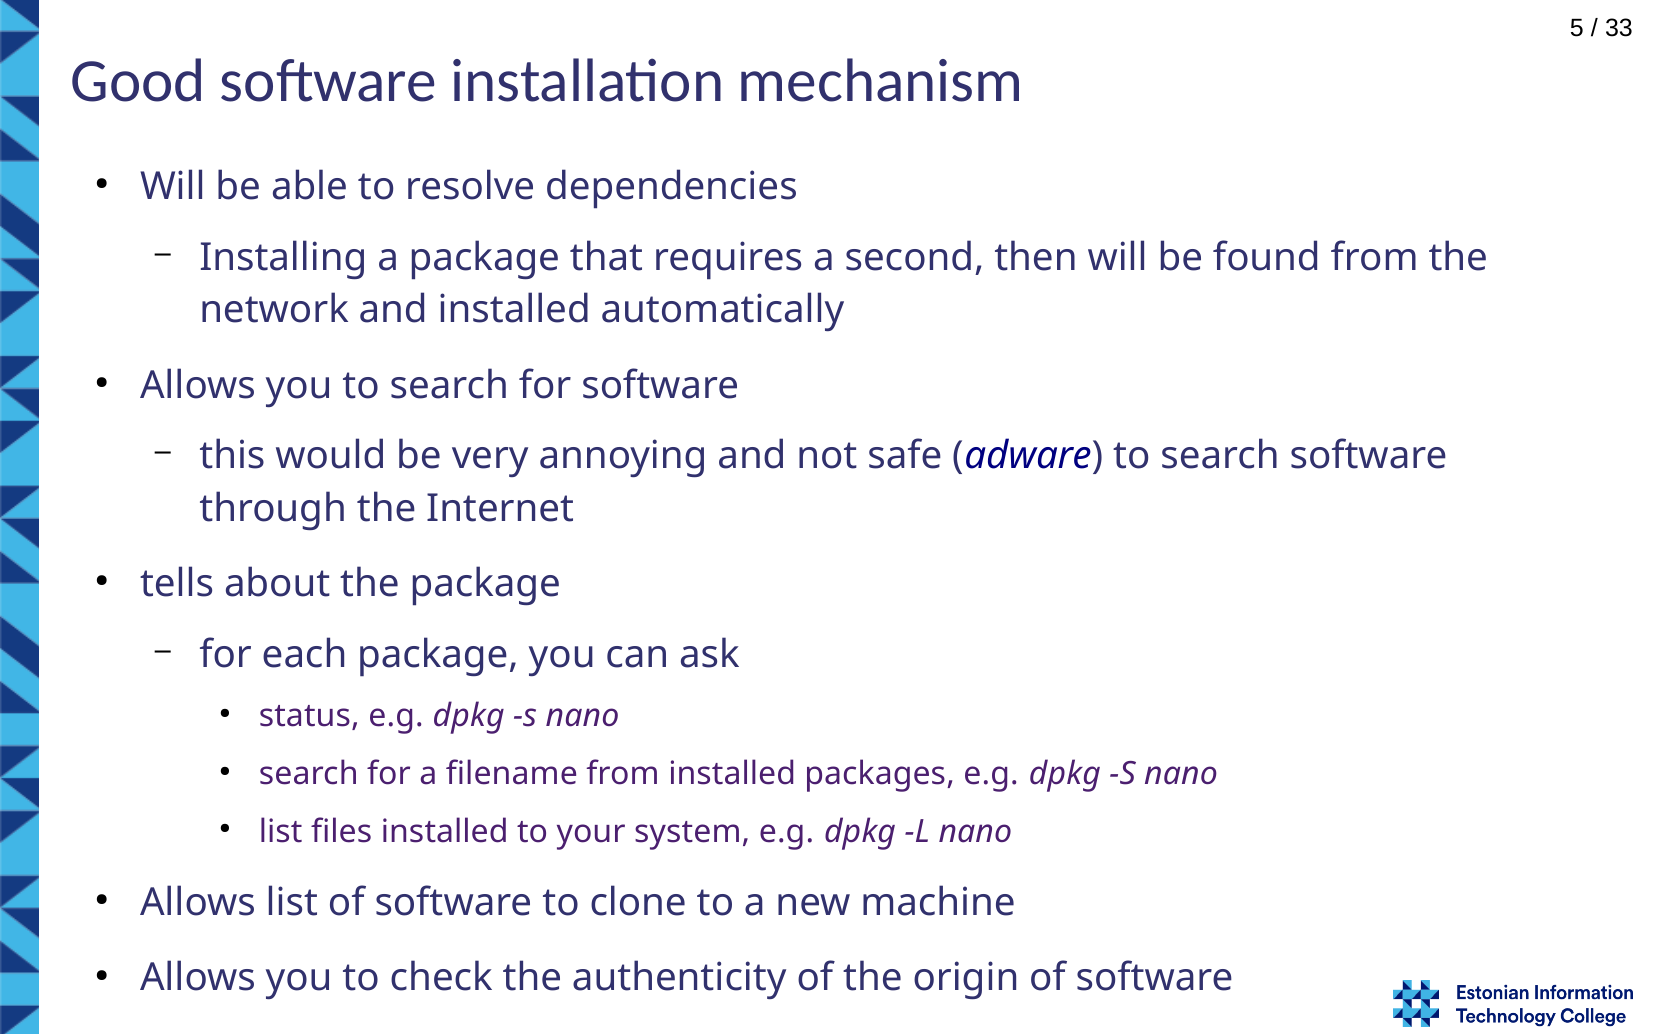

# Good software installation mechanism
Will be able to resolve dependencies
Installing a package that requires a second, then will be found from the network and installed automatically
Allows you to search for software
this would be very annoying and not safe (adware) to search software through the Internet
tells about the package
for each package, you can ask
status, e.g. dpkg -s nano
search for a filename from installed packages, e.g. dpkg -S nano
list files installed to your system, e.g. dpkg -L nano
Allows list of software to clone to a new machine
Allows you to check the authenticity of the origin of software